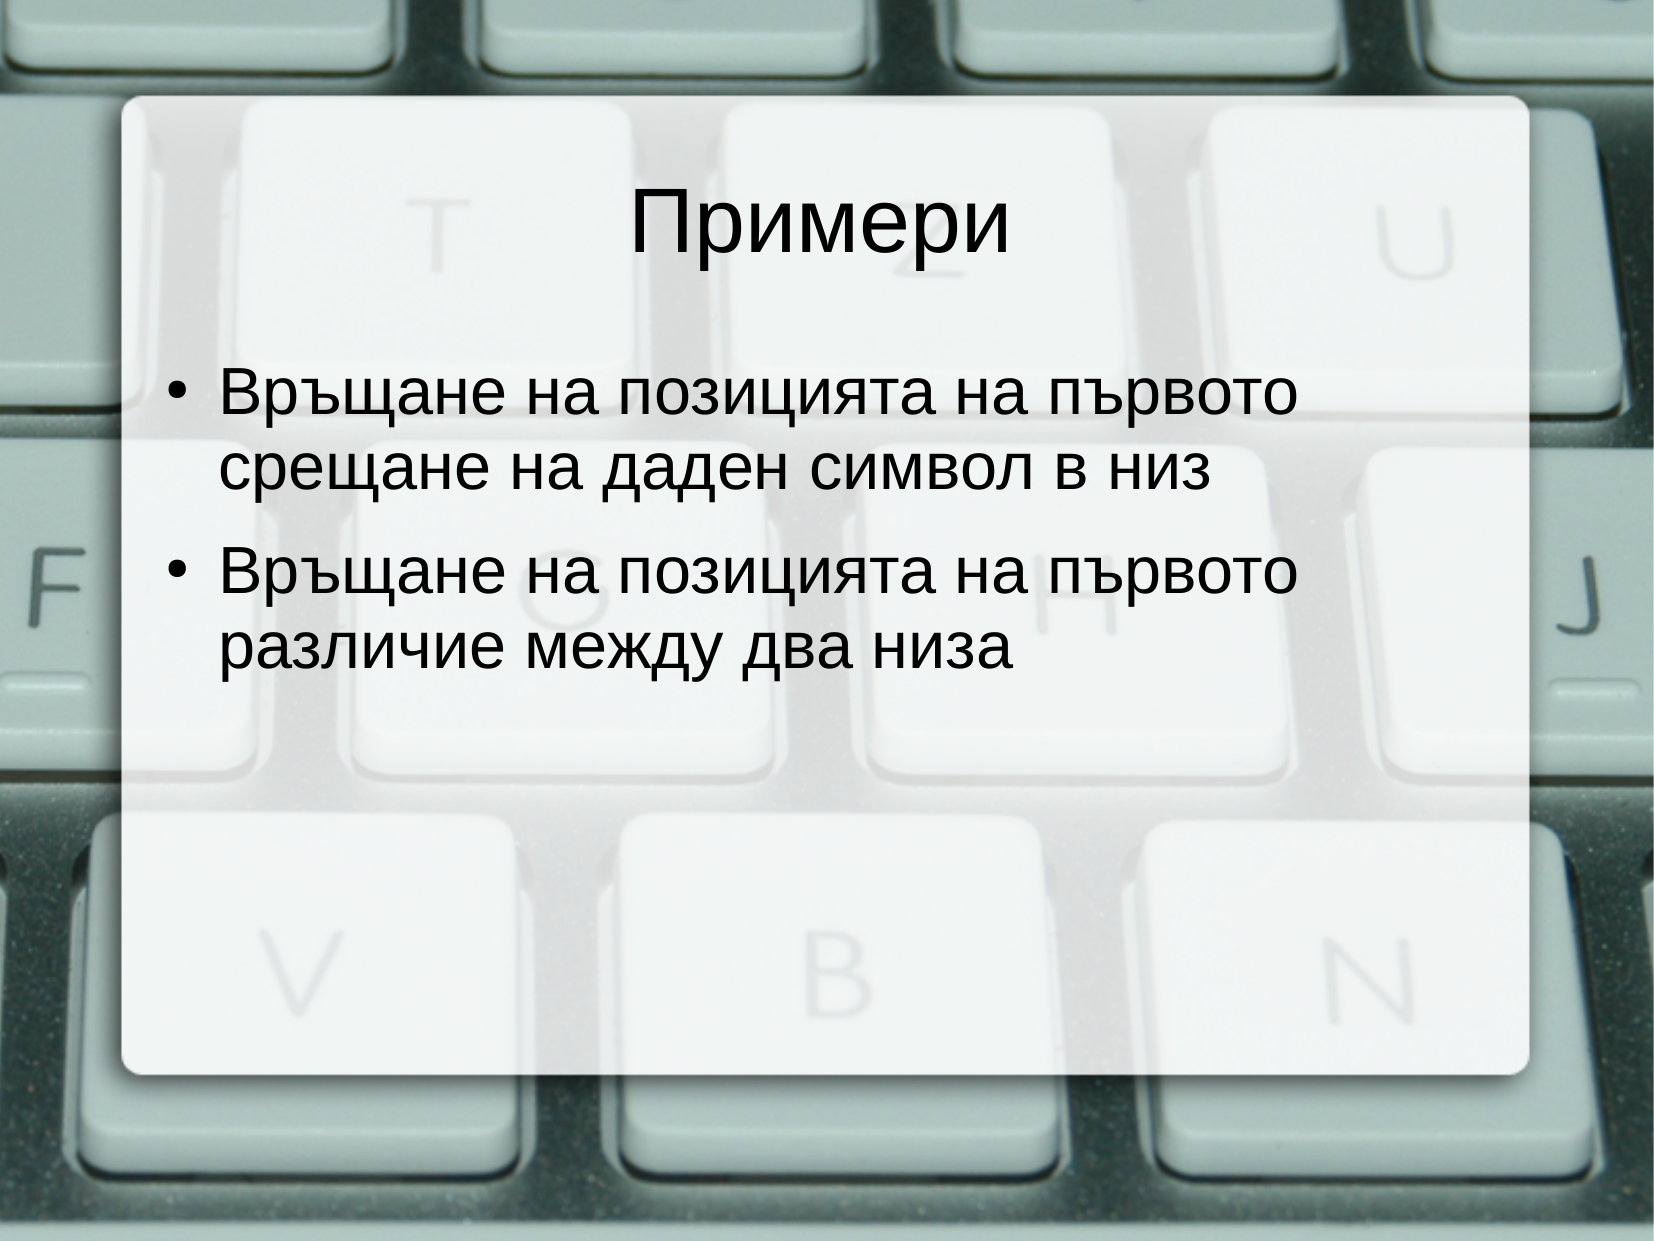

# Примери
Връщане на позицията на първото срещане на даден символ в низ
Връщане на позицията на първото различие между два низа